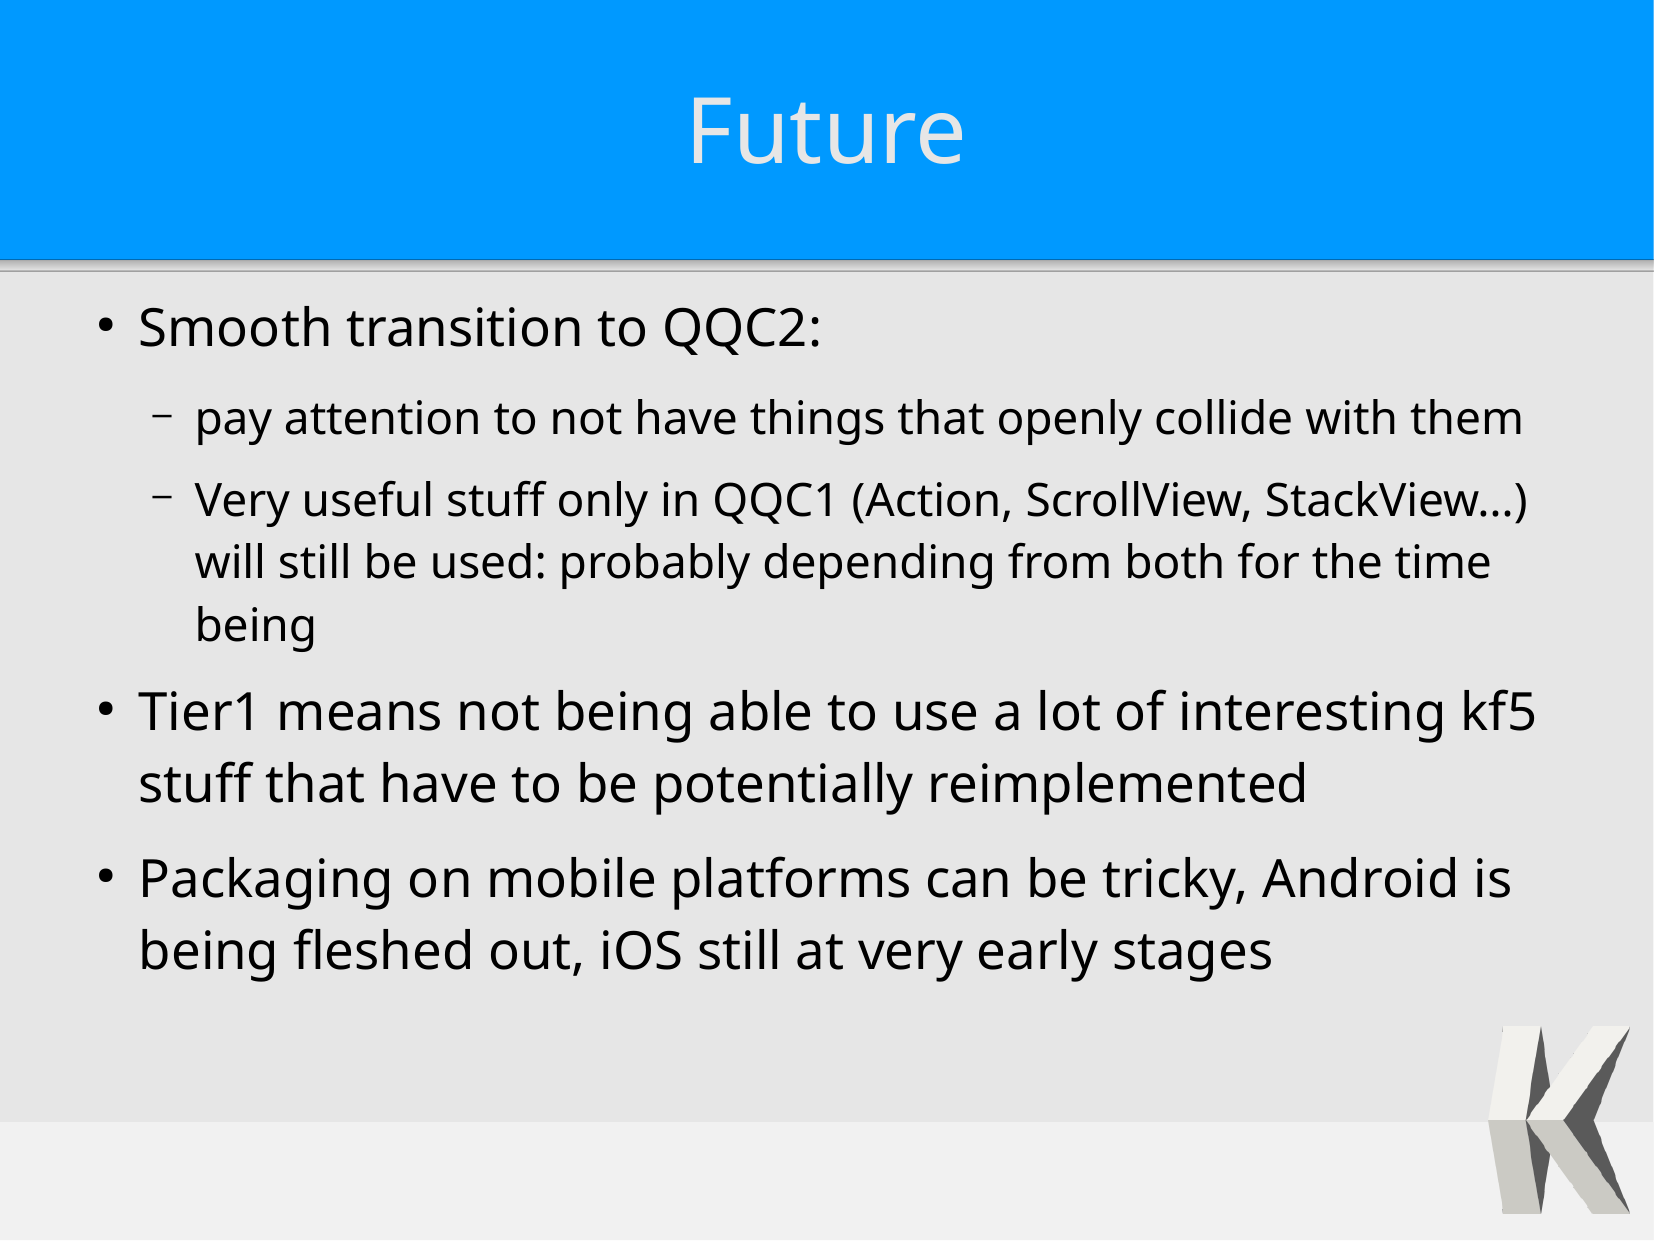

# Future
Smooth transition to QQC2:
pay attention to not have things that openly collide with them
Very useful stuff only in QQC1 (Action, ScrollView, StackView…) will still be used: probably depending from both for the time being
Tier1 means not being able to use a lot of interesting kf5 stuff that have to be potentially reimplemented
Packaging on mobile platforms can be tricky, Android is being fleshed out, iOS still at very early stages